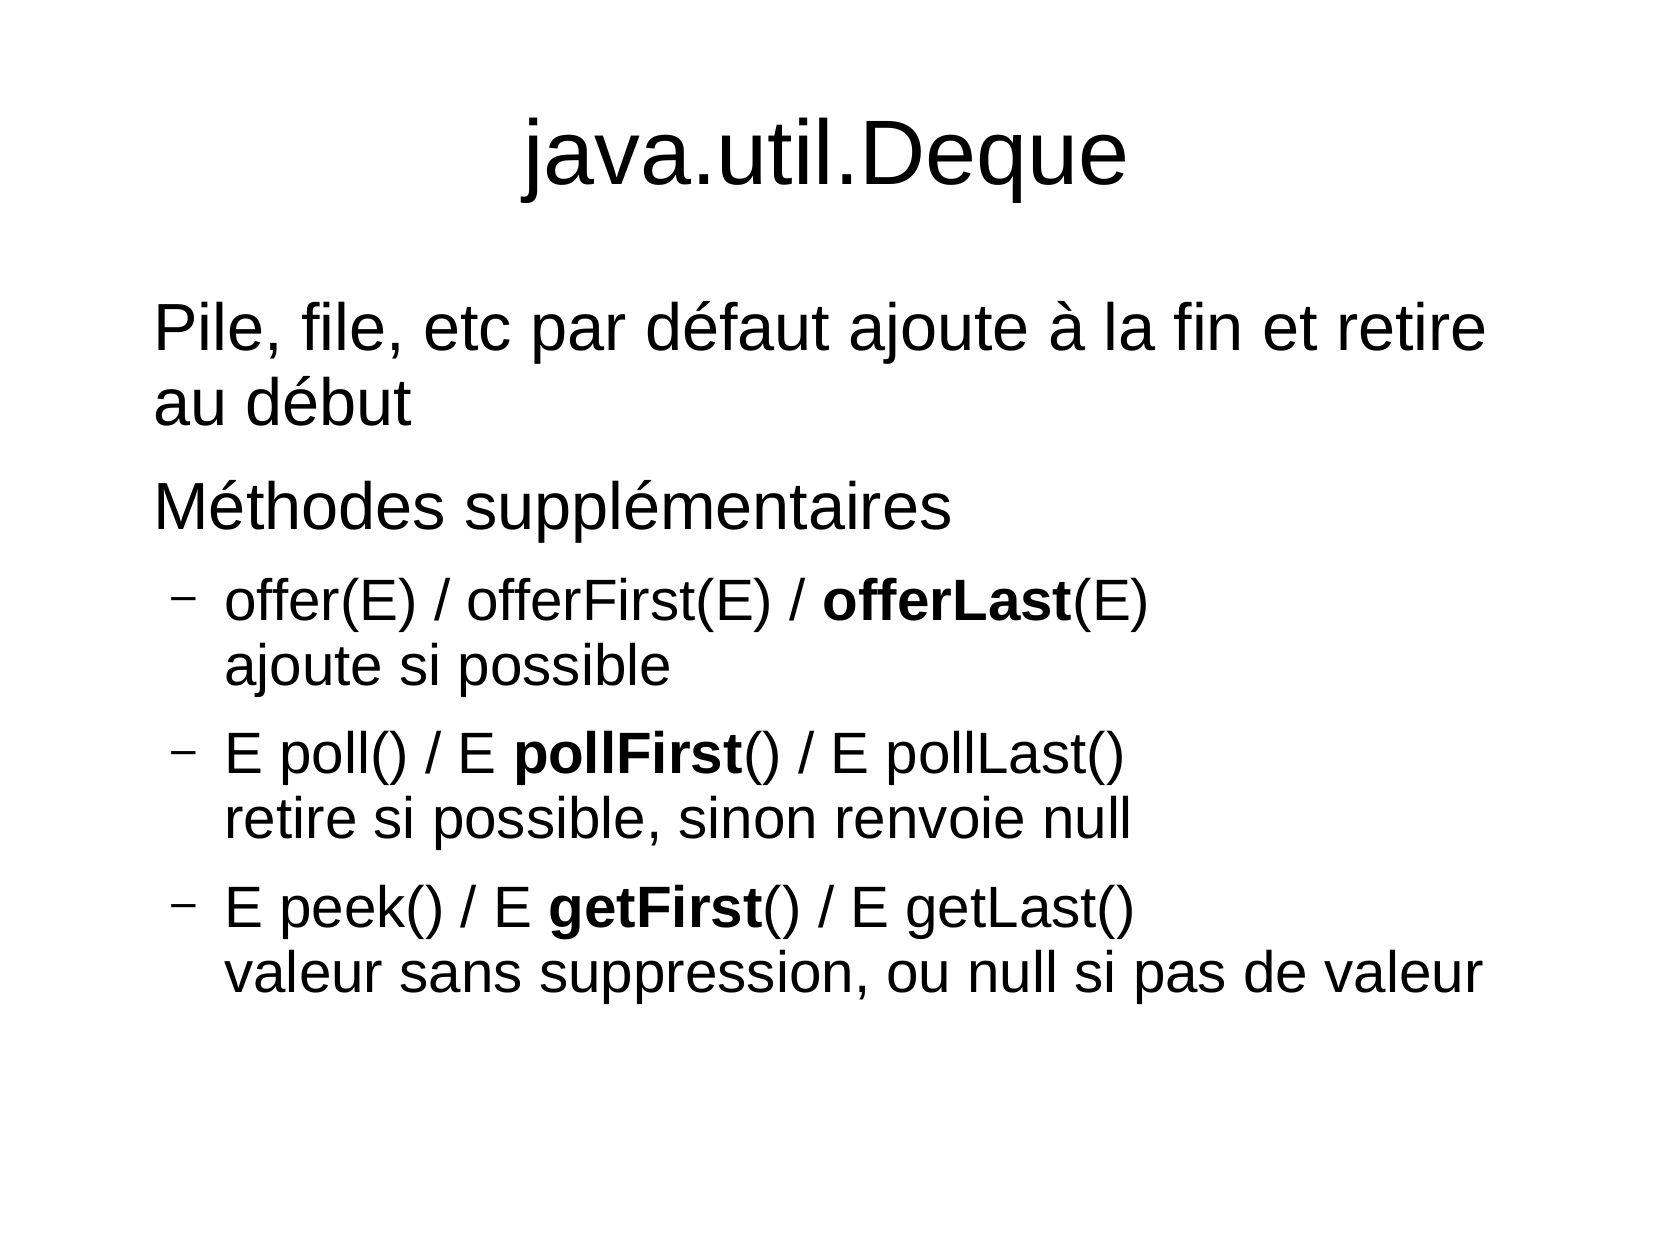

# java.util.Deque
Pile, file, etc par défaut ajoute à la fin et retire au début
Méthodes supplémentaires
offer(E) / offerFirst(E) / offerLast(E)
ajoute si possible
E poll() / E pollFirst() / E pollLast()
retire si possible, sinon renvoie null
E peek() / E getFirst() / E getLast()
valeur sans suppression, ou null si pas de valeur